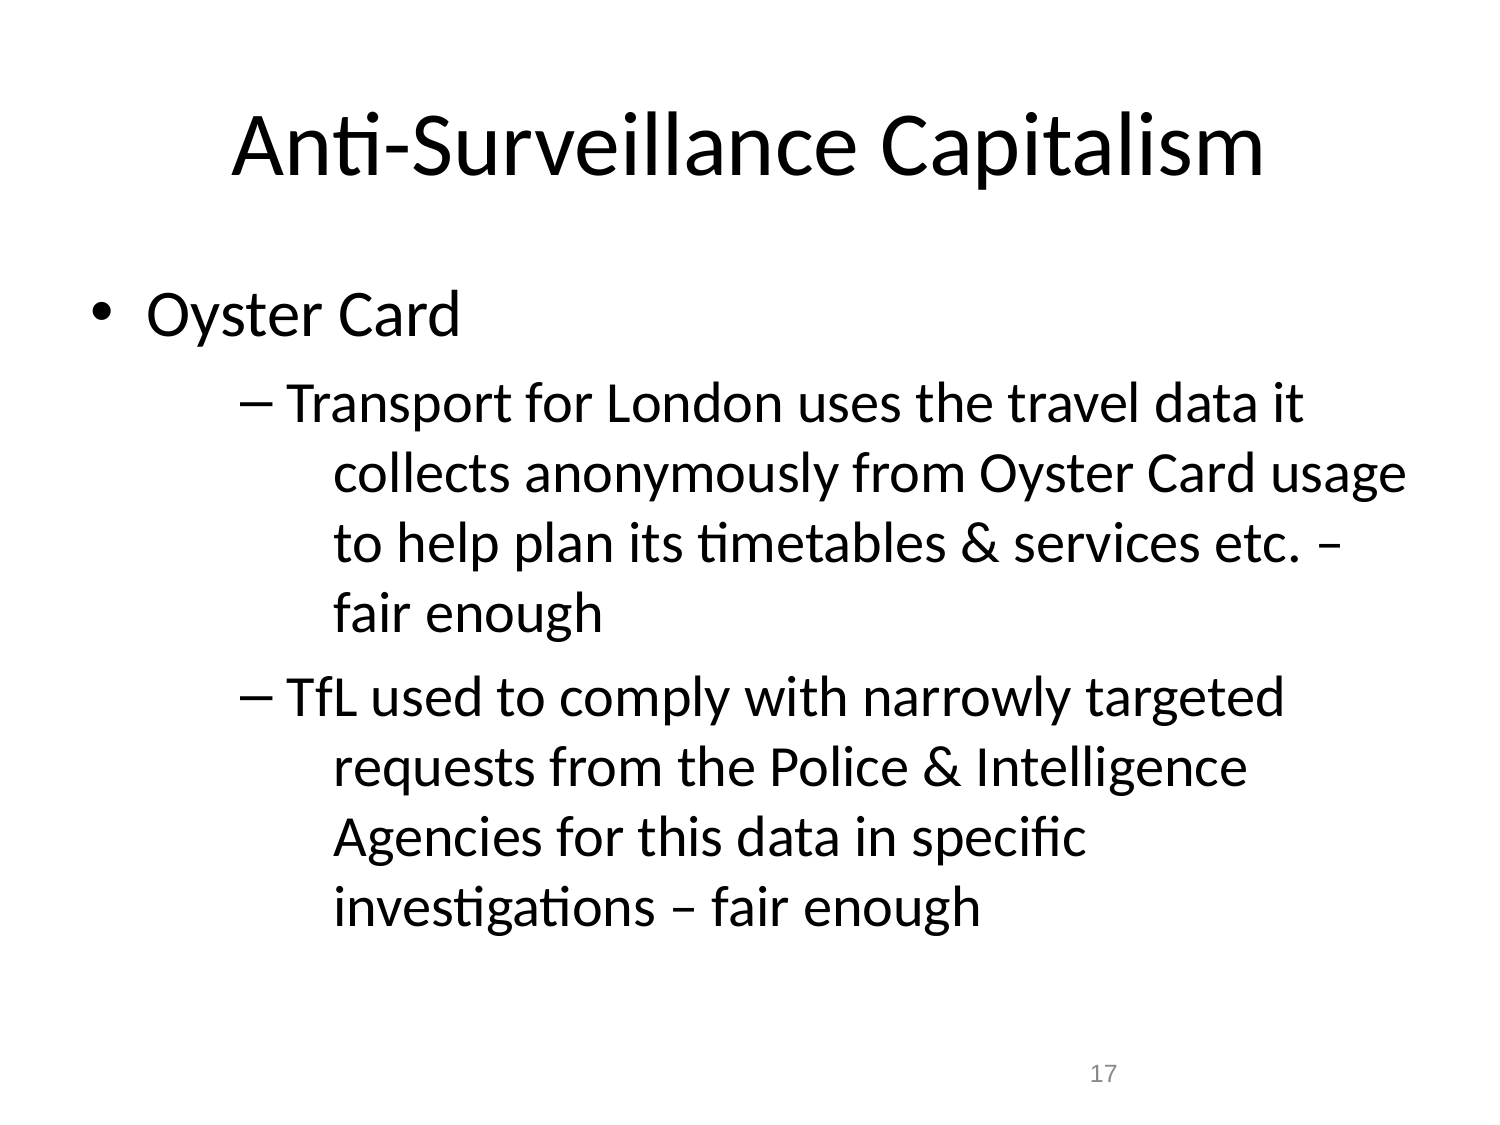

# Anti-Surveillance Capitalism
Oyster Card
Transport for London uses the travel data it collects anonymously from Oyster Card usage to help plan its timetables & services etc. – fair enough
TfL used to comply with narrowly targeted requests from the Police & Intelligence Agencies for this data in specific investigations – fair enough
17